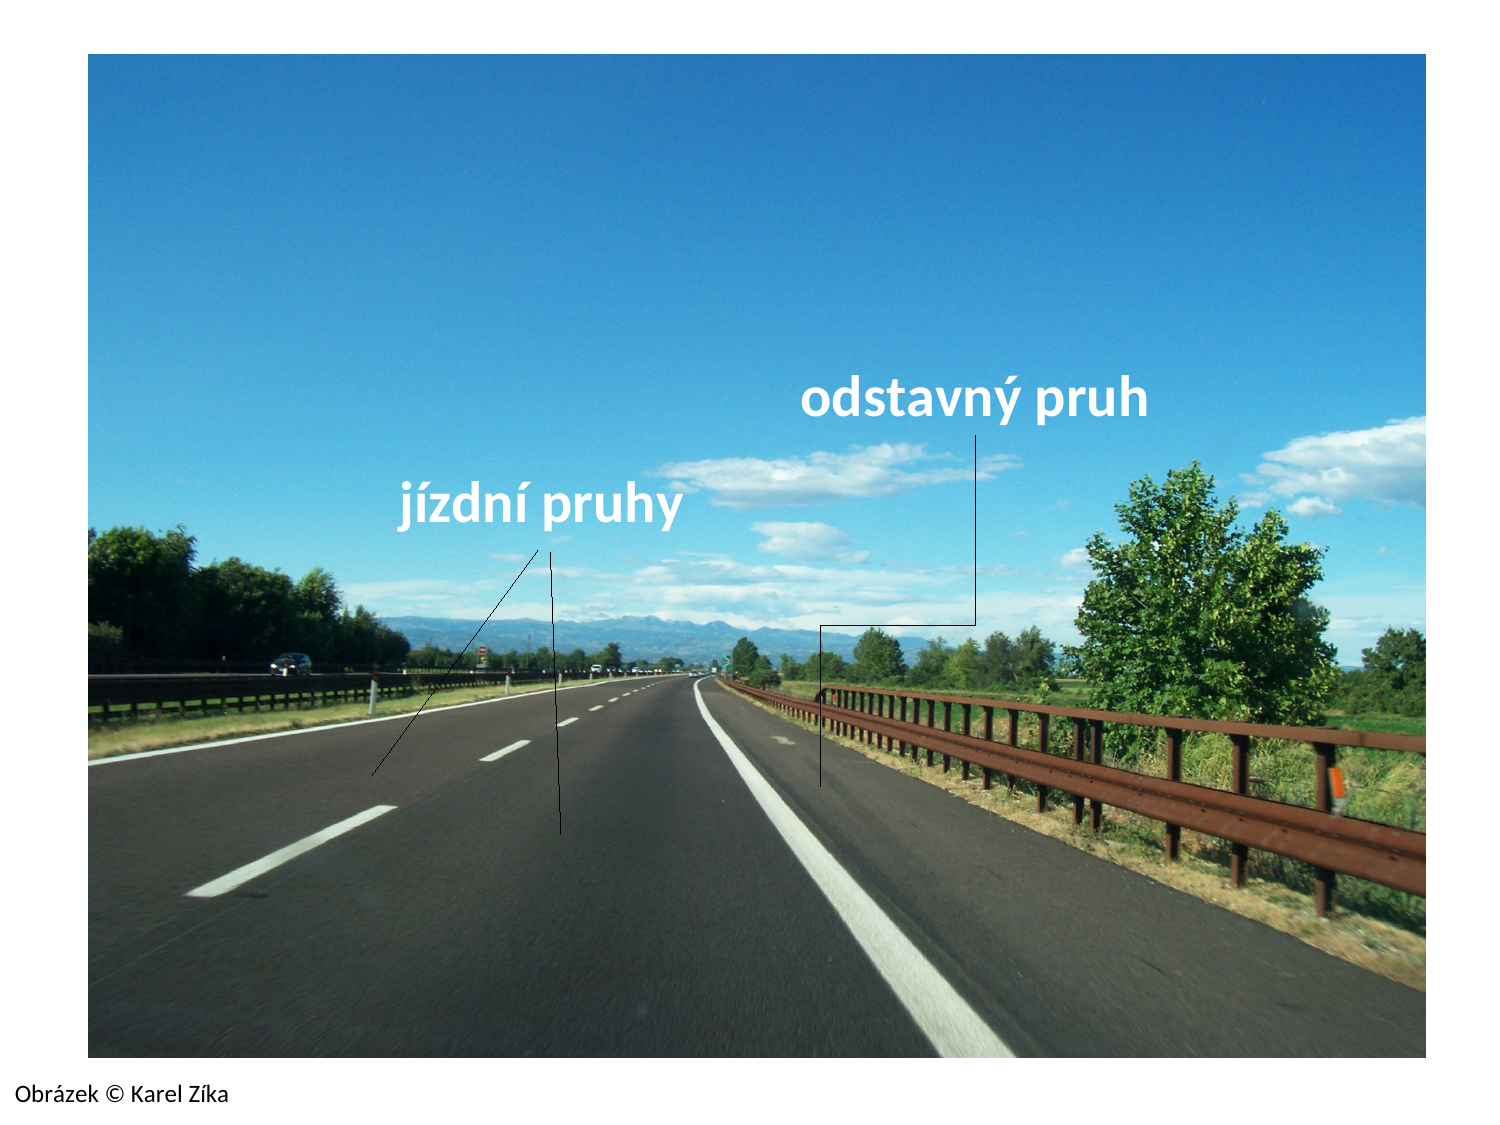

odstavný pruh
jízdní pruhy
Obrázek © Karel Zíka